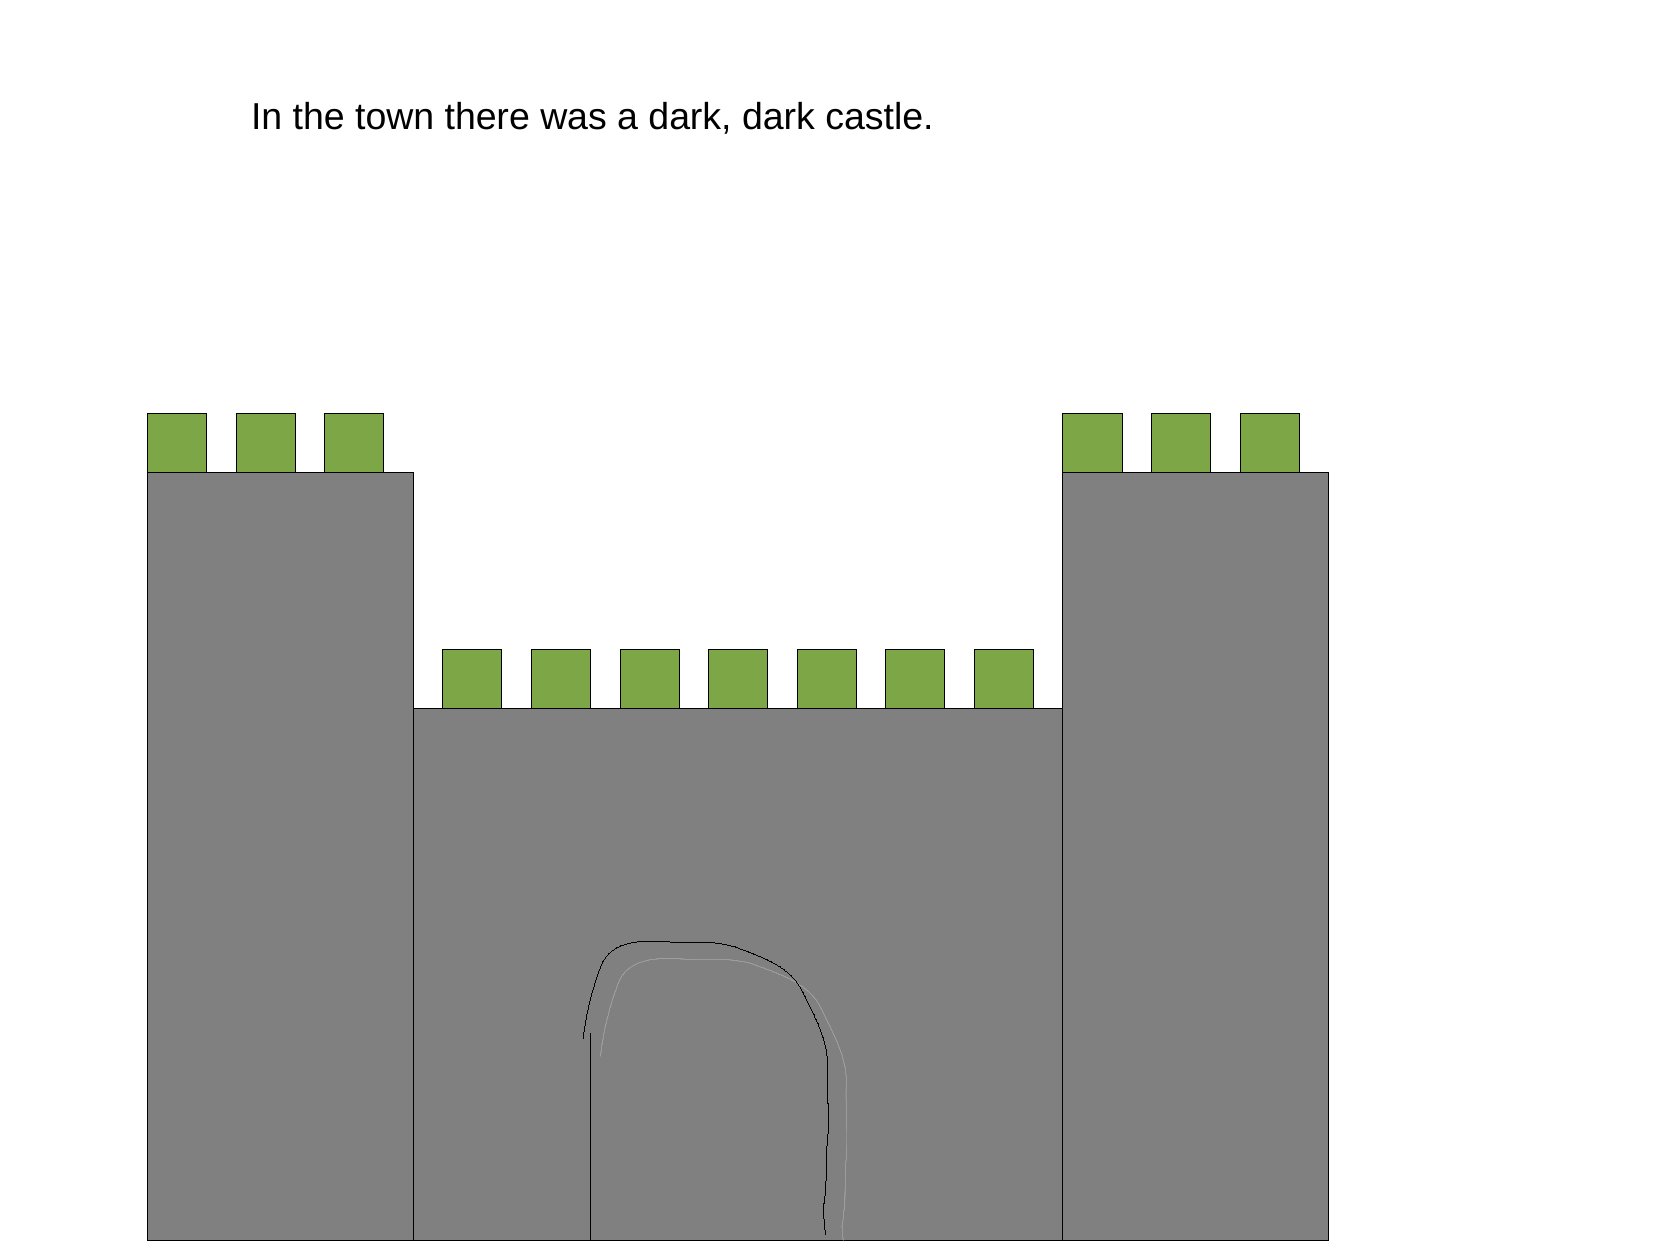

In the town there was a dark, dark castle.